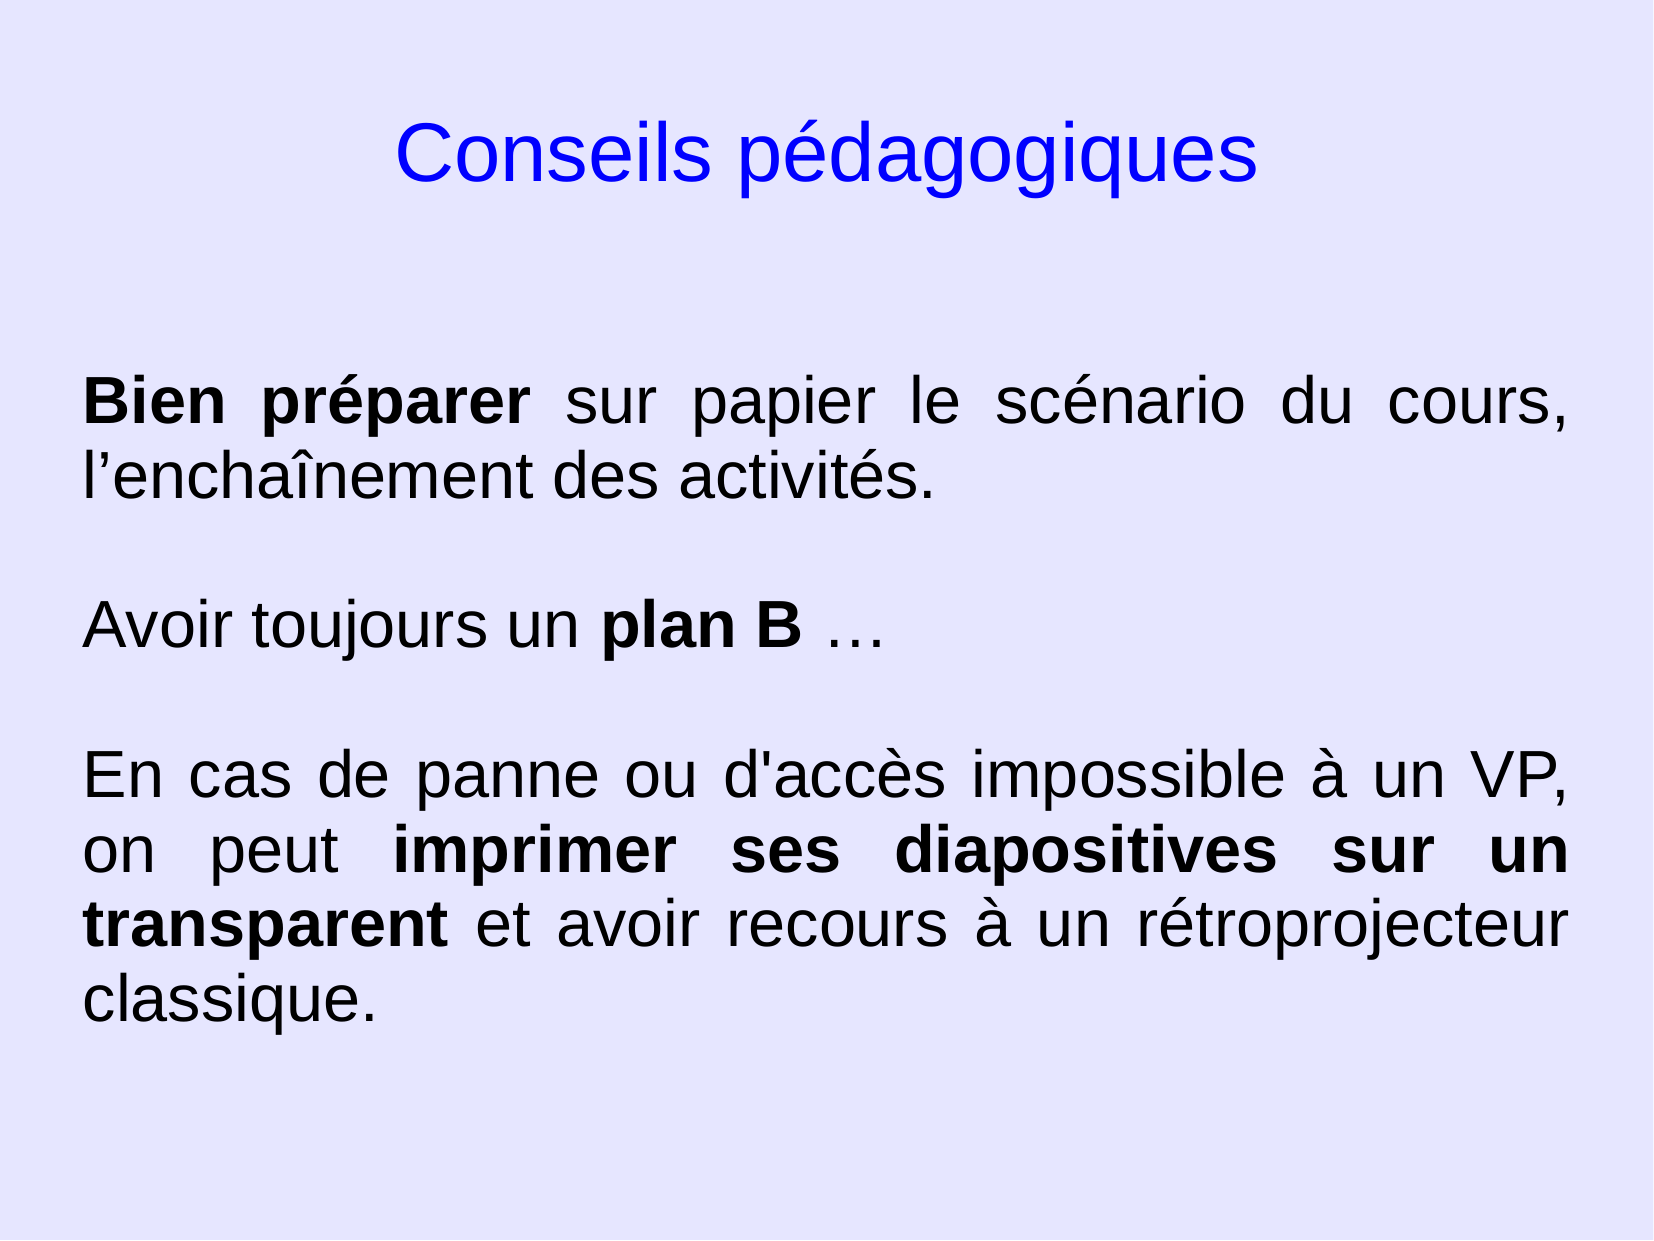

# Conseils pédagogiques
Bien préparer sur papier le scénario du cours, l’enchaînement des activités.
Avoir toujours un plan B …
En cas de panne ou d'accès impossible à un VP, on peut imprimer ses diapositives sur un transparent et avoir recours à un rétroprojecteur classique.